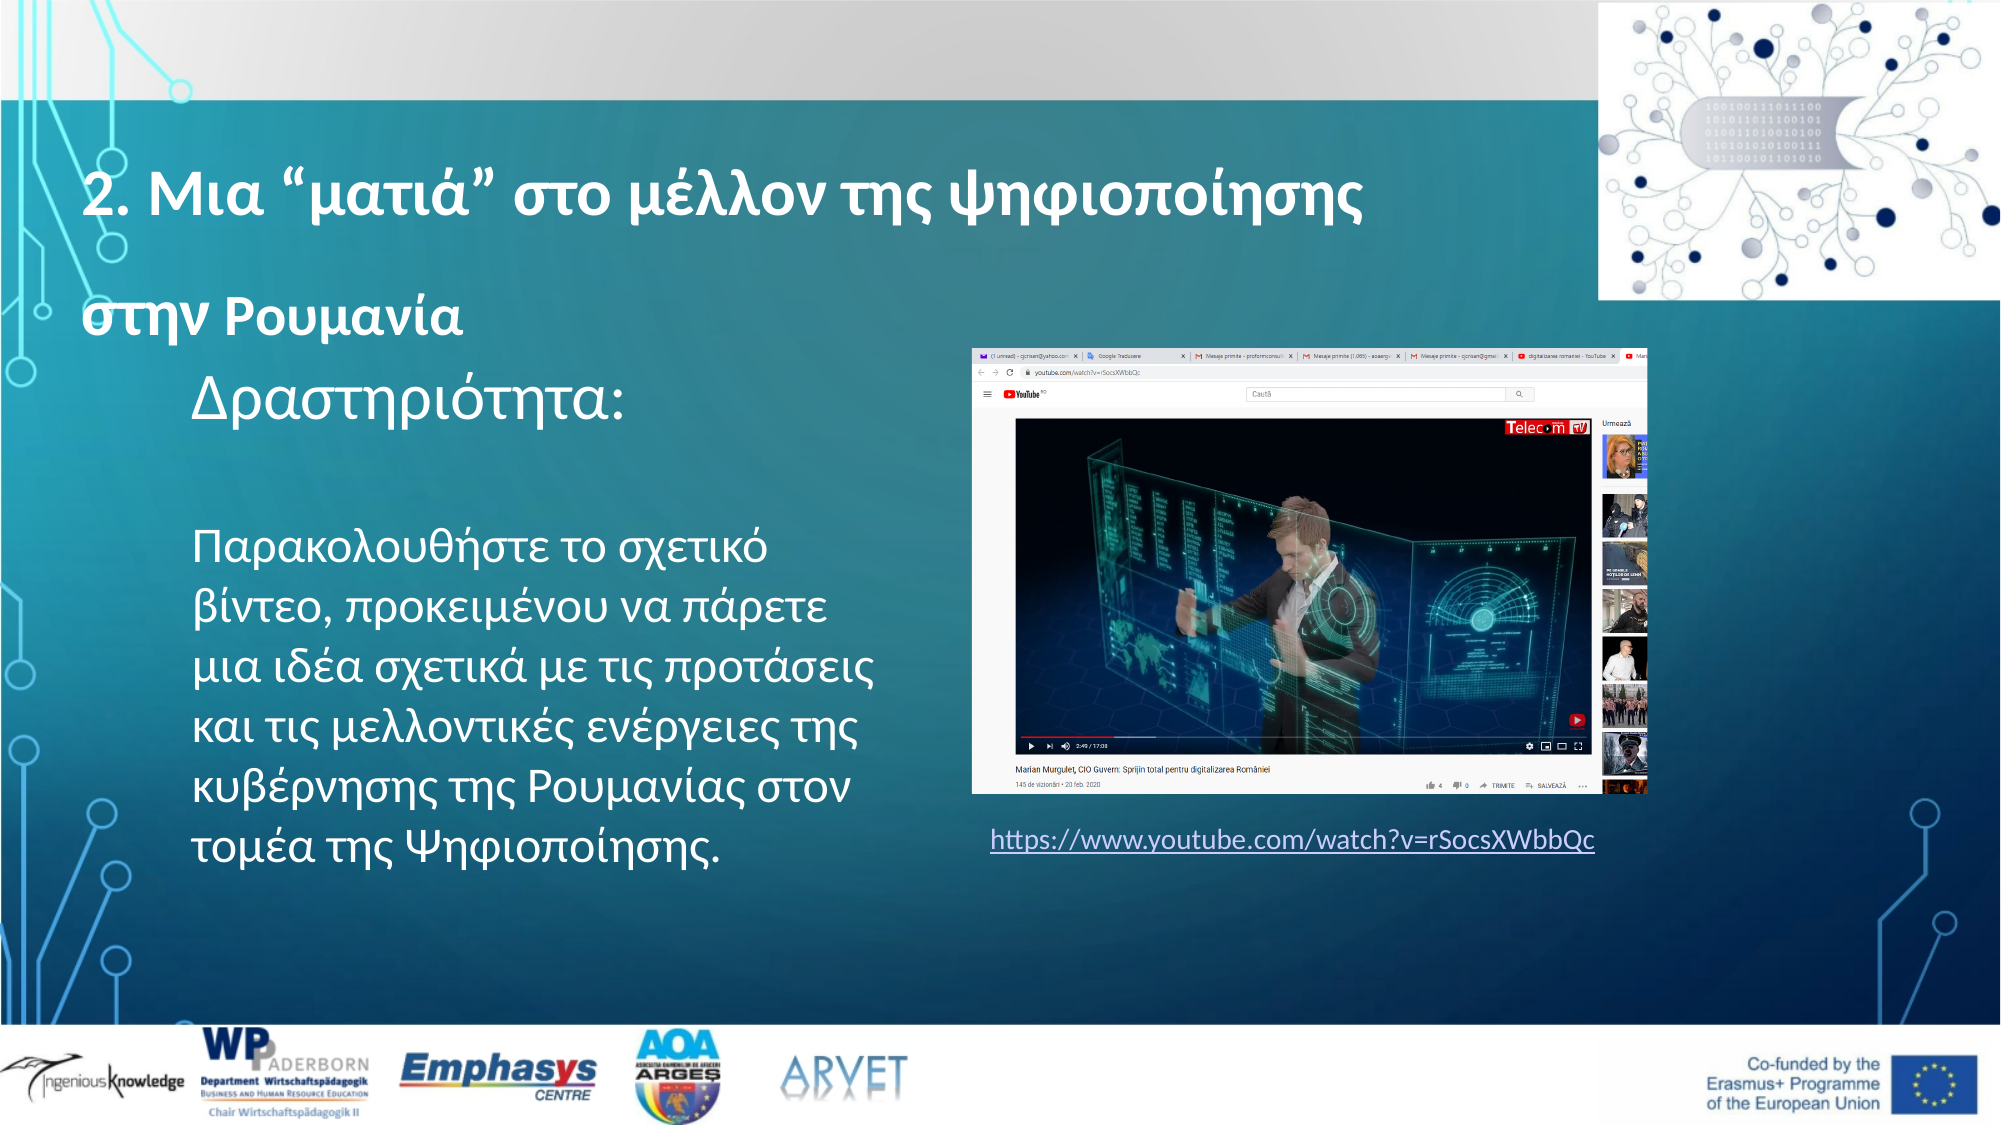

2. Μια “ματιά” στο μέλλον της ψηφιοποίησης
στην Ρουμανία
Δραστηριότητα:
Παρακολουθήστε το σχετικό βίντεο, προκειμένου να πάρετε μια ιδέα σχετικά με τις προτάσεις και τις μελλοντικές ενέργειες της κυβέρνησης της Ρουμανίας στον τομέα της Ψηφιοποίησης.
https://www.youtube.com/watch?v=rSocsXWbbQc